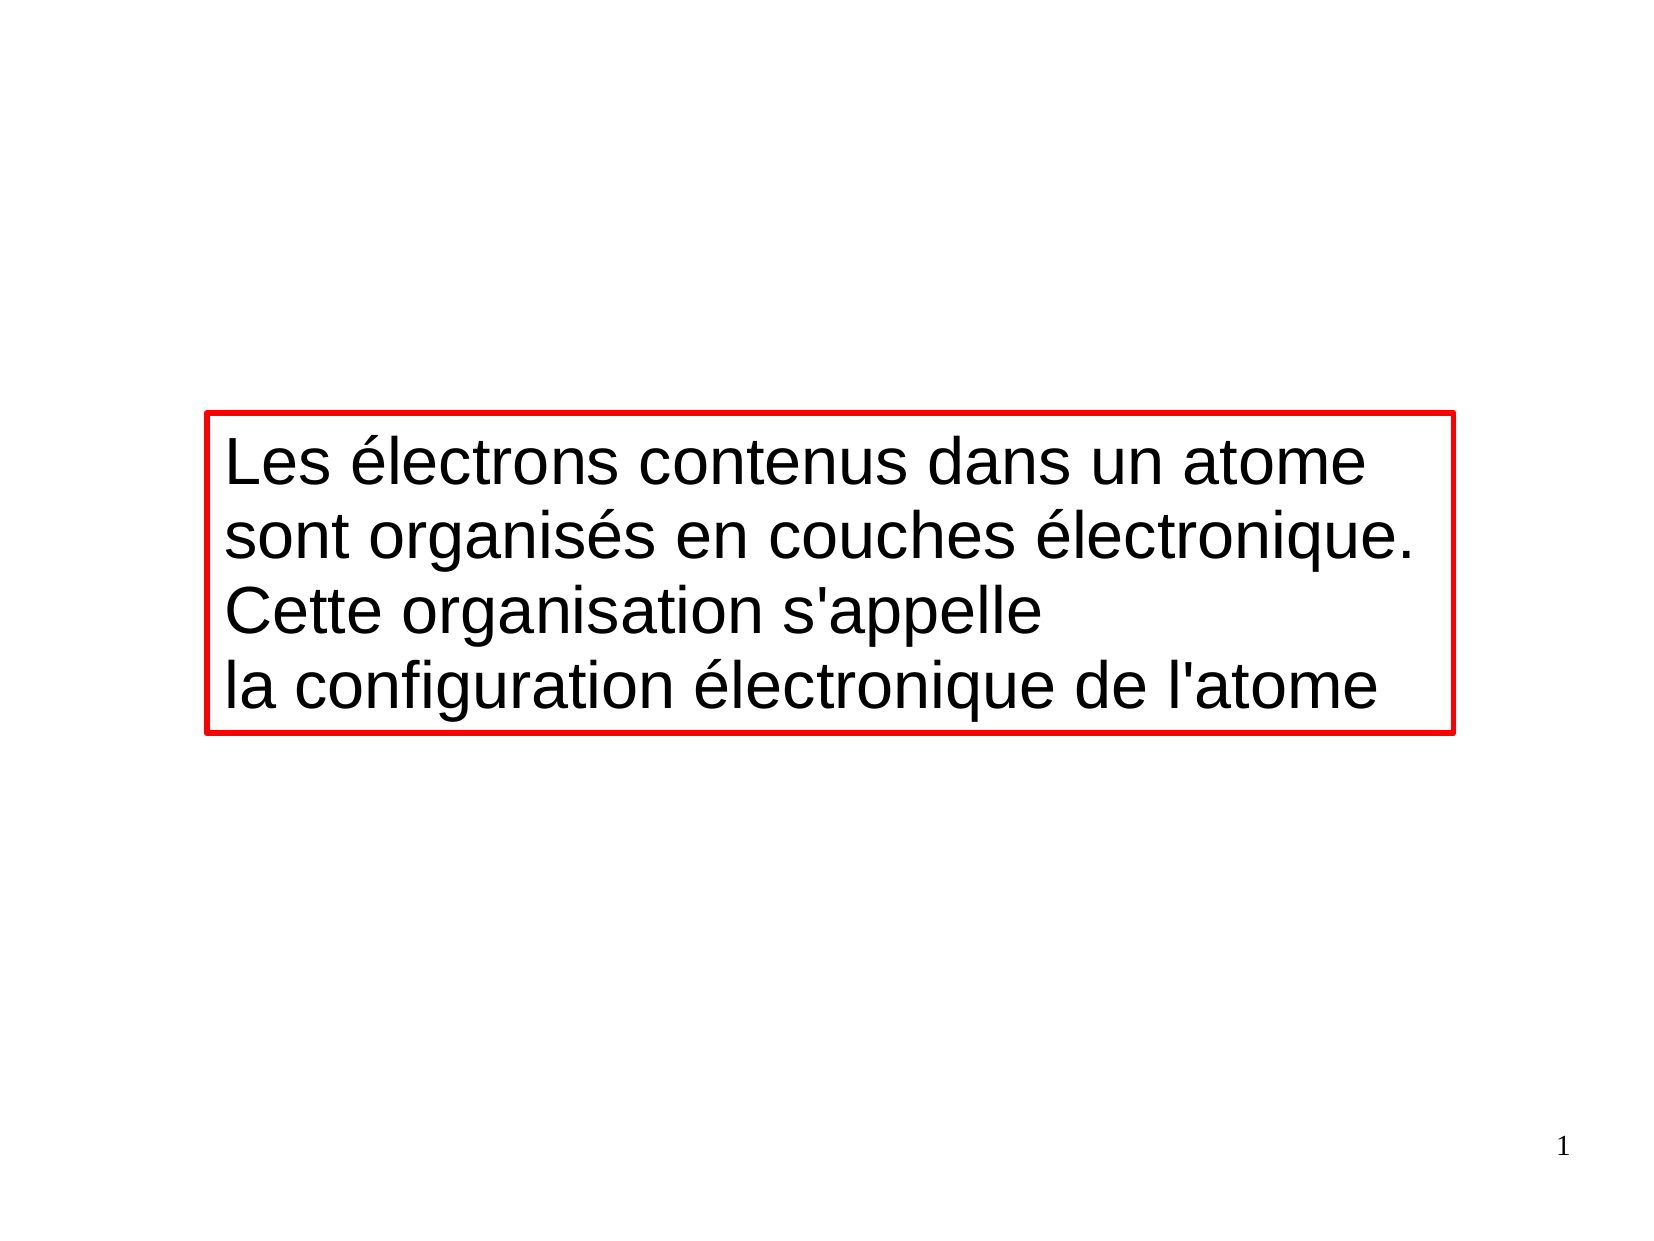

Les électrons contenus dans un atome
sont organisés en couches électronique.
Cette organisation s'appelle
la configuration électronique de l'atome
1